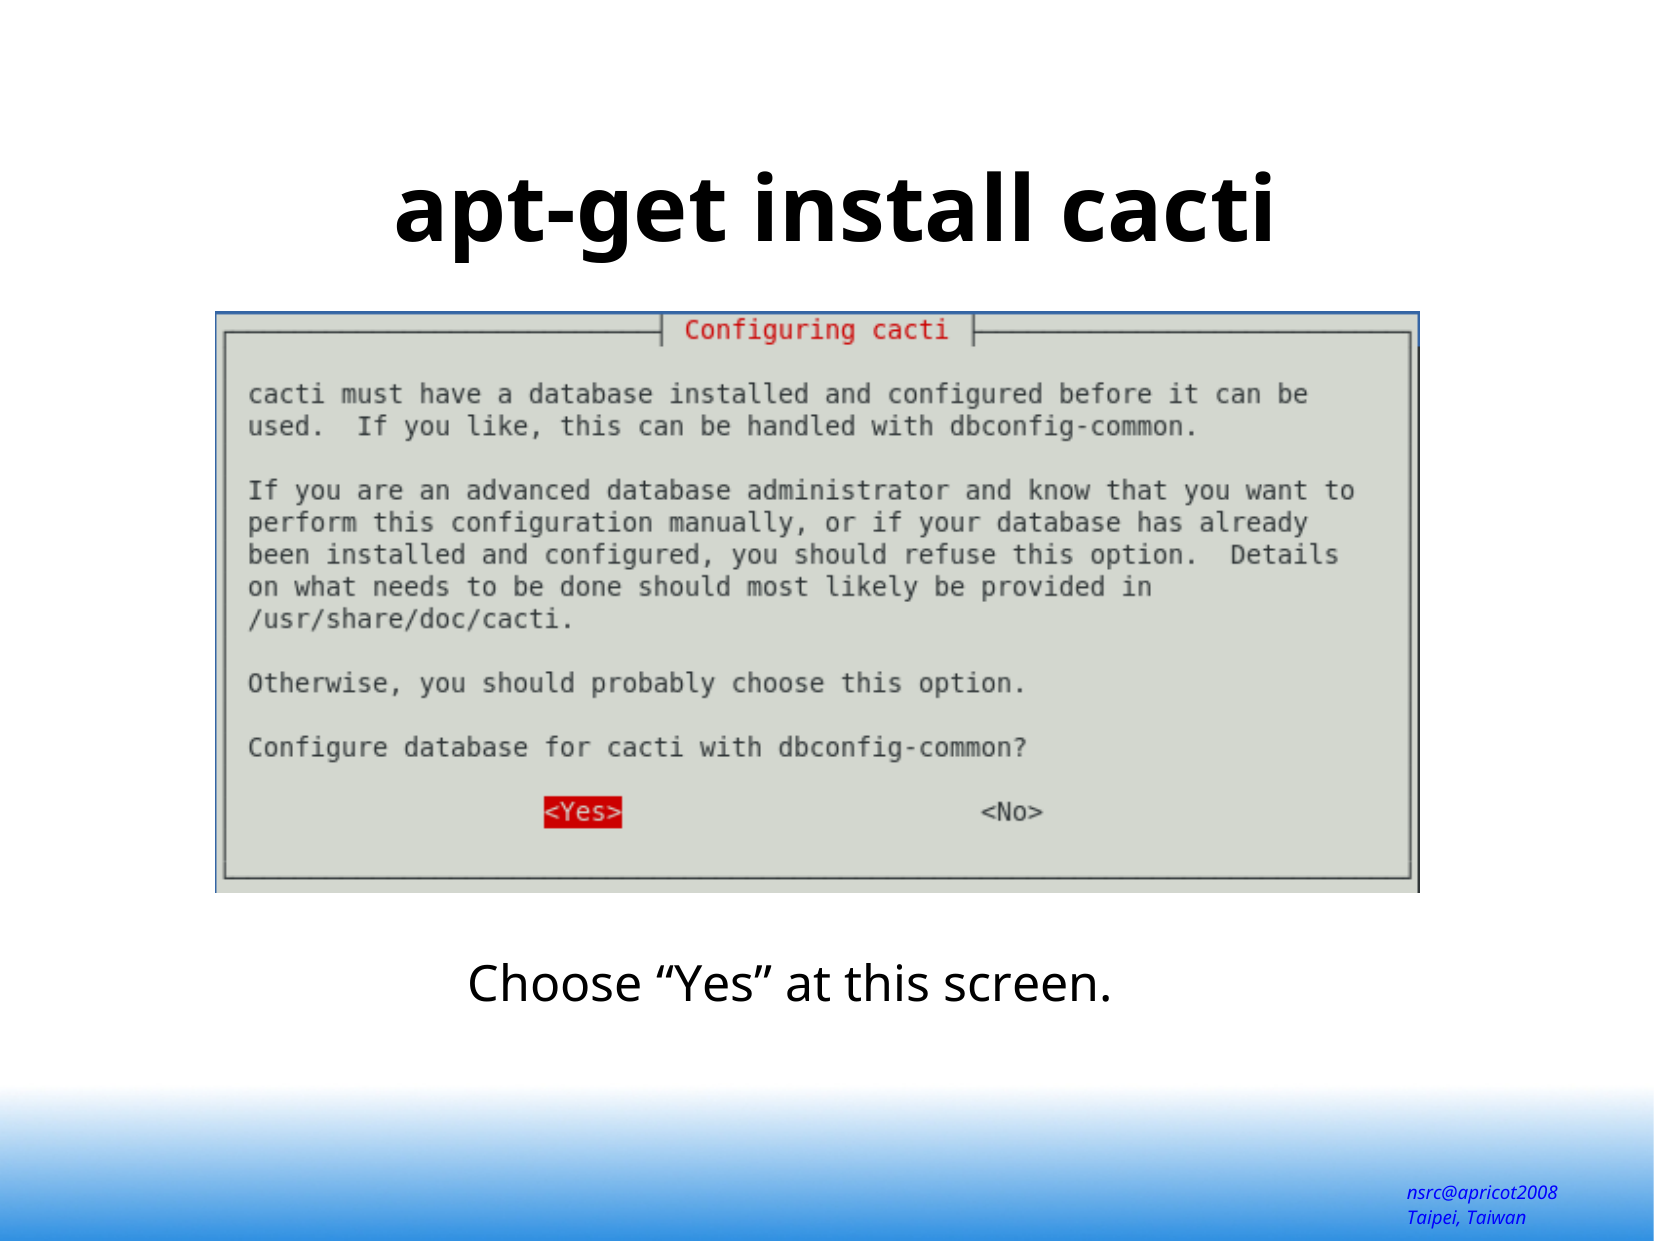

# apt-get install cacti
Choose “Yes” at this screen.